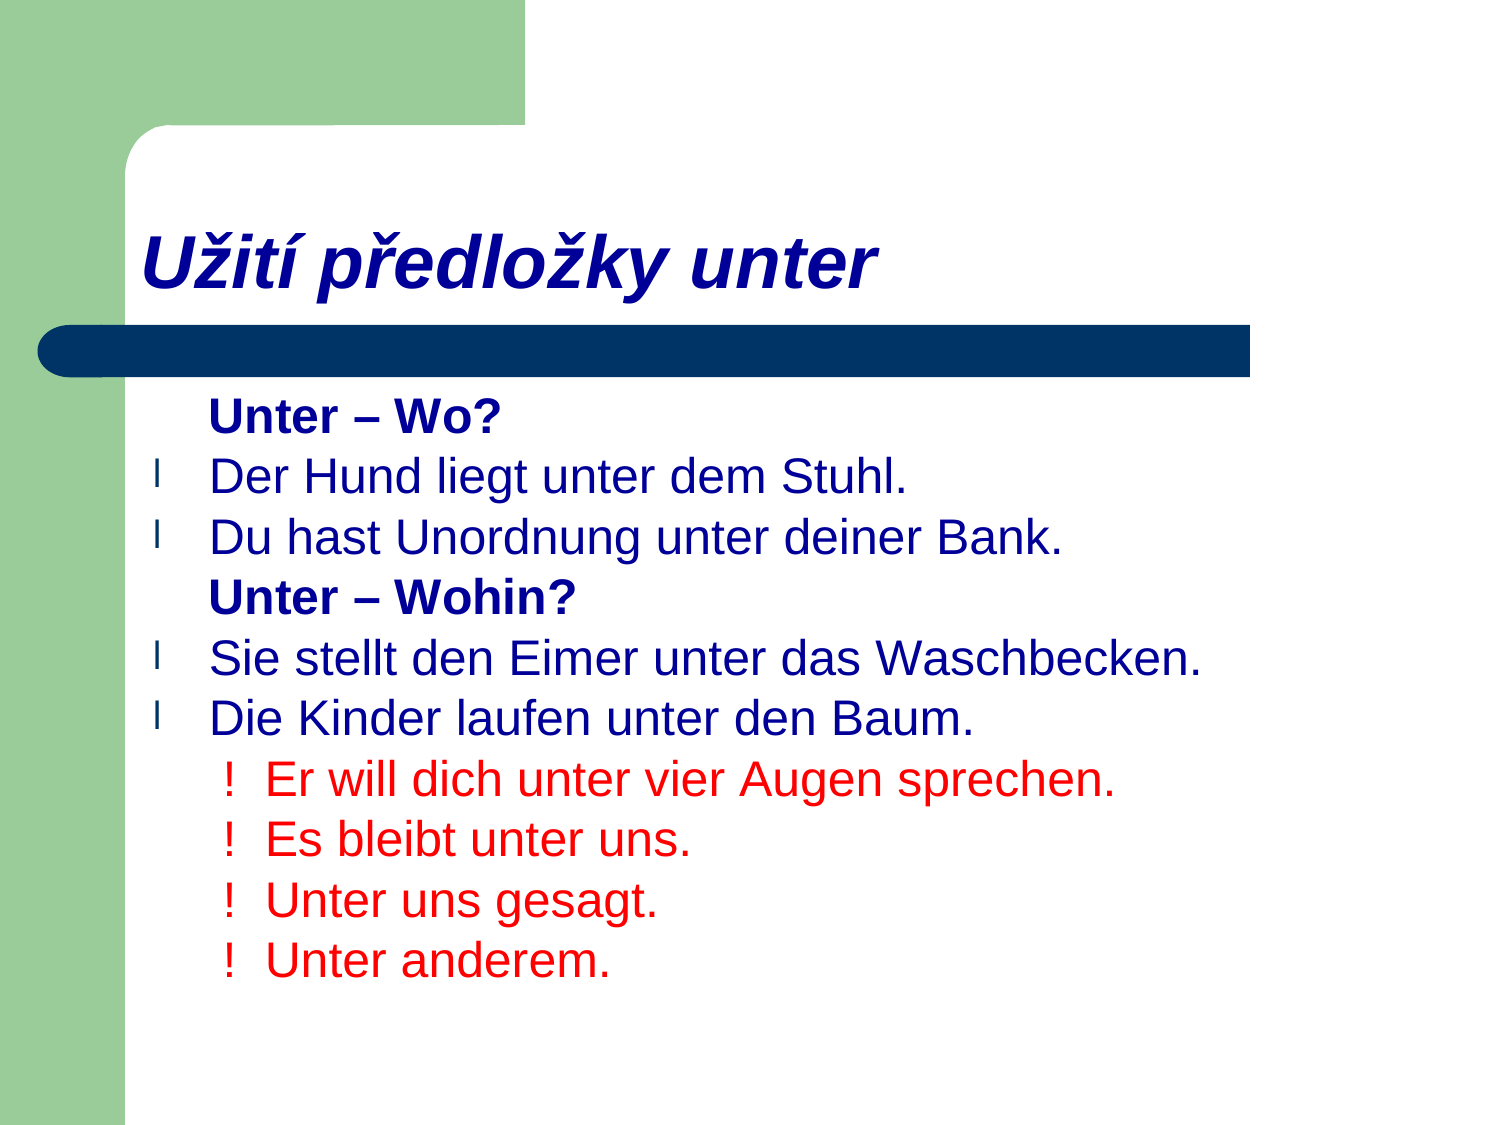

# Užití předložky unter
Unter – Wo?
Der Hund liegt unter dem Stuhl.
Du hast Unordnung unter deiner Bank.
Unter – Wohin?
Sie stellt den Eimer unter das Waschbecken.
Die Kinder laufen unter den Baum.
 ! Er will dich unter vier Augen sprechen.
 ! Es bleibt unter uns.
 ! Unter uns gesagt.
 ! Unter anderem.